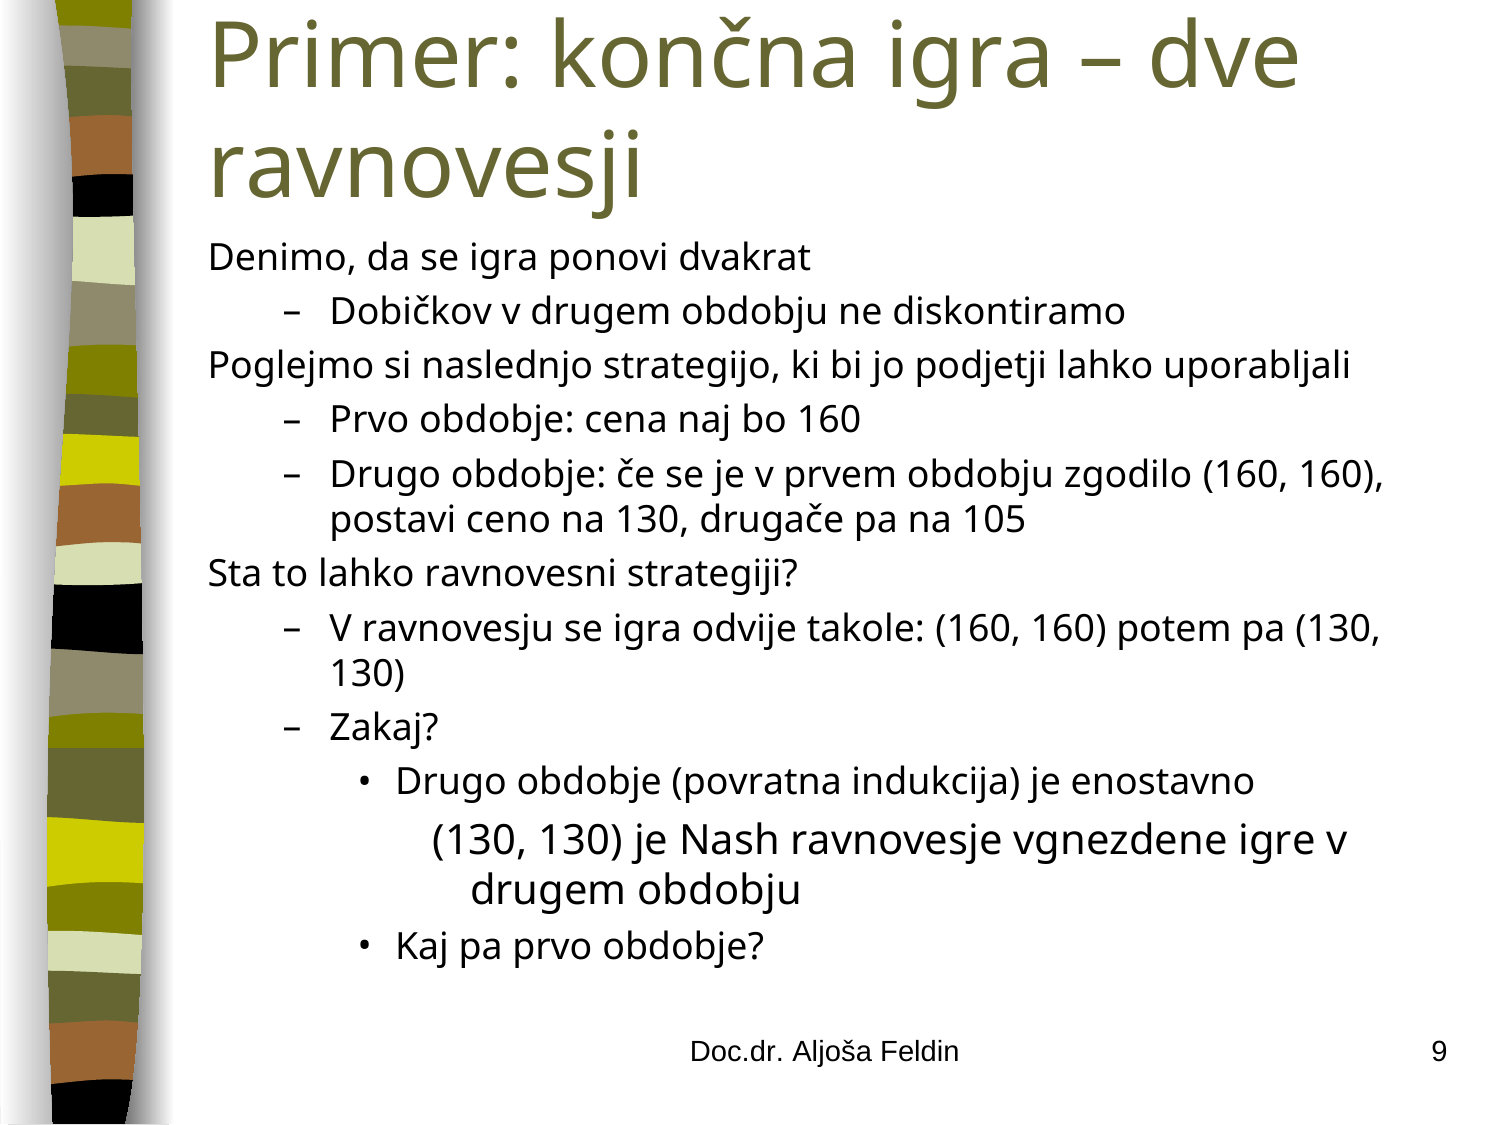

Primer: končna igra – dve ravnovesji
# Denimo, da se igra ponovi dvakrat
Dobičkov v drugem obdobju ne diskontiramo
Poglejmo si naslednjo strategijo, ki bi jo podjetji lahko uporabljali
Prvo obdobje: cena naj bo 160
Drugo obdobje: če se je v prvem obdobju zgodilo (160, 160), postavi ceno na 130, drugače pa na 105
Sta to lahko ravnovesni strategiji?
V ravnovesju se igra odvije takole: (160, 160) potem pa (130, 130)
Zakaj?
Drugo obdobje (povratna indukcija) je enostavno
(130, 130) je Nash ravnovesje vgnezdene igre v drugem obdobju
Kaj pa prvo obdobje?
Doc.dr. Aljoša Feldin